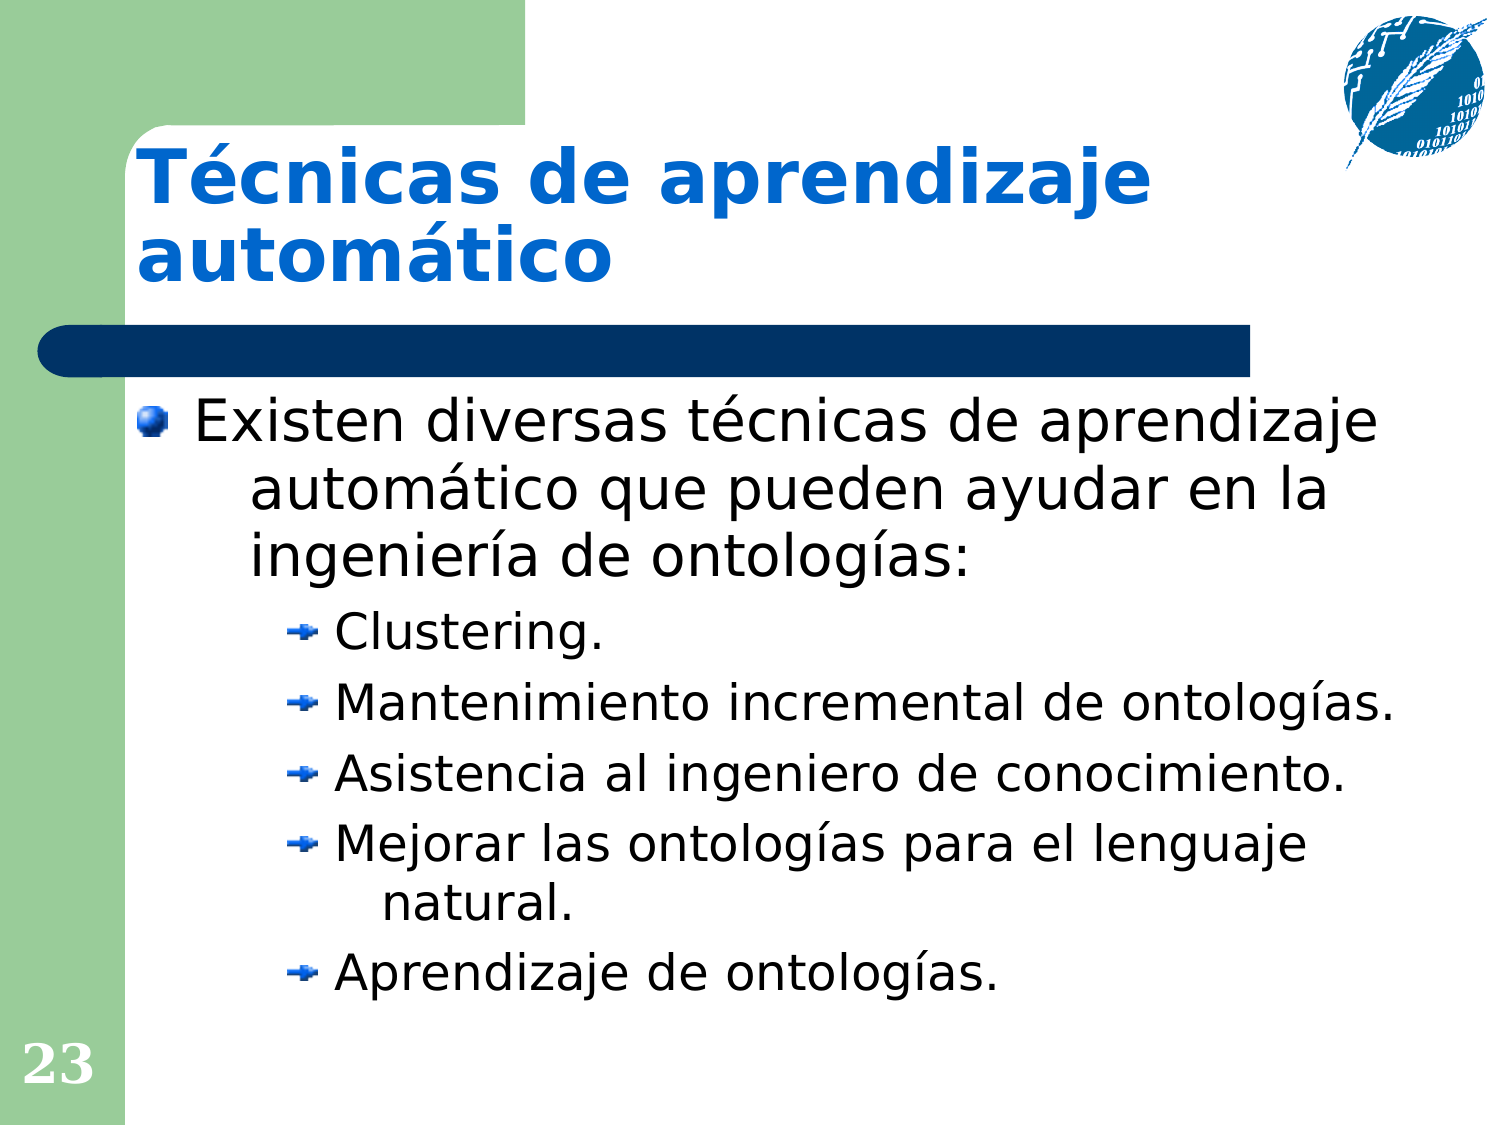

# Técnicas de aprendizaje automático
Existen diversas técnicas de aprendizaje automático que pueden ayudar en la ingeniería de ontologías:
Clustering.
Mantenimiento incremental de ontologías.
Asistencia al ingeniero de conocimiento.
Mejorar las ontologías para el lenguaje natural.
Aprendizaje de ontologías.
23